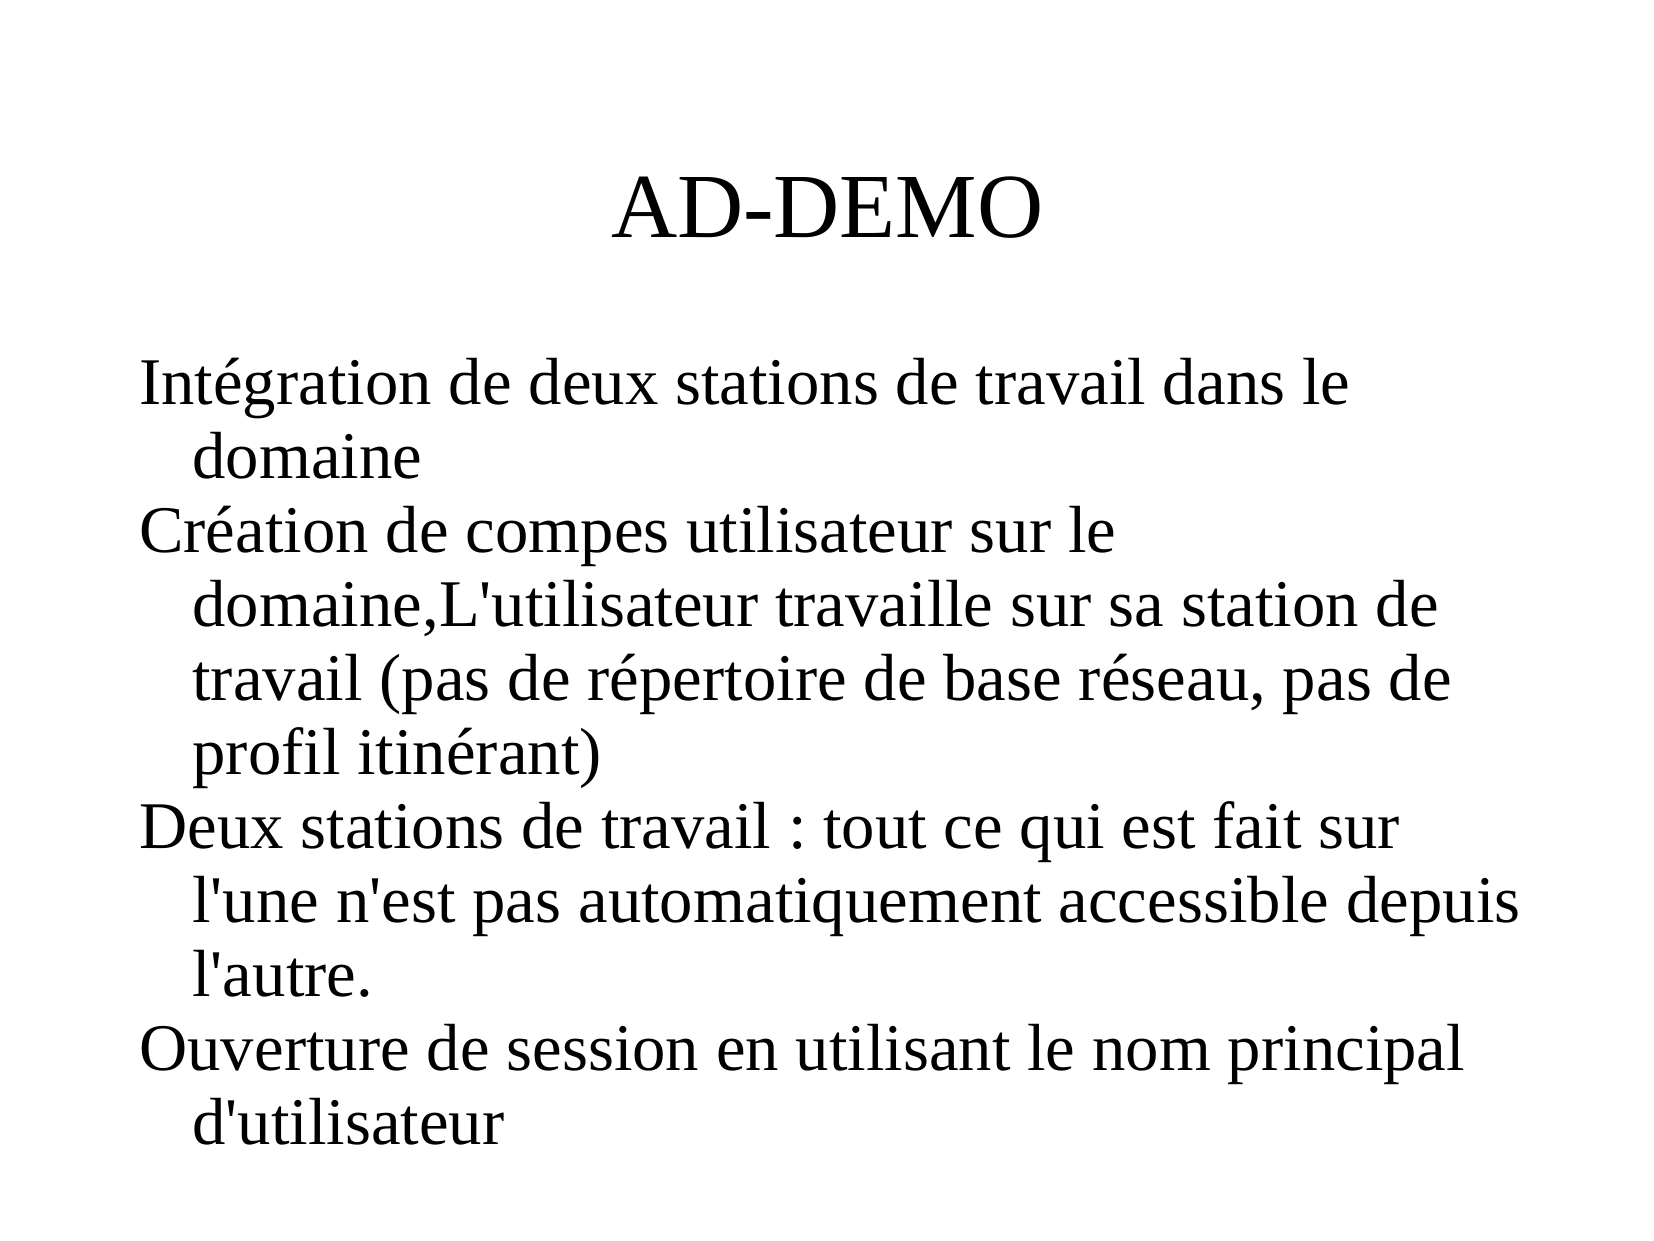

# AD-DEMO
Intégration de deux stations de travail dans le domaine
Création de compes utilisateur sur le domaine,L'utilisateur travaille sur sa station de travail (pas de répertoire de base réseau, pas de profil itinérant)
Deux stations de travail : tout ce qui est fait sur l'une n'est pas automatiquement accessible depuis l'autre.
Ouverture de session en utilisant le nom principal d'utilisateur